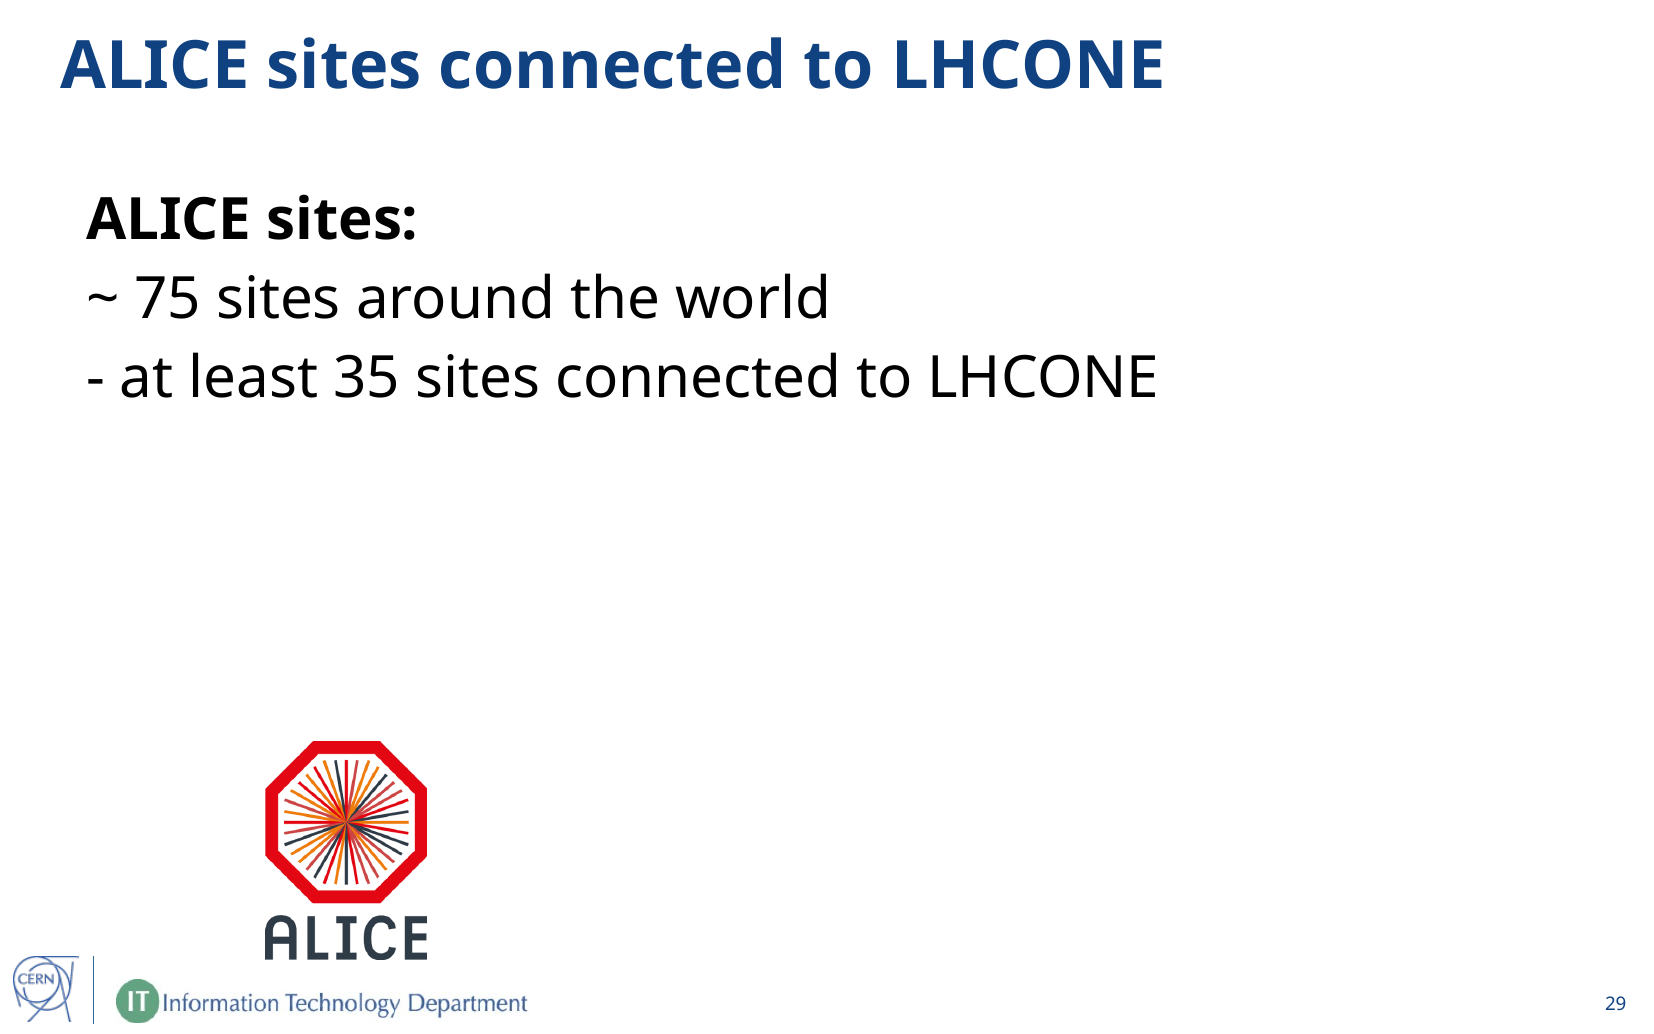

# ALICE sites connected to LHCONE
ALICE sites:
~ 75 sites around the world
- at least 35 sites connected to LHCONE